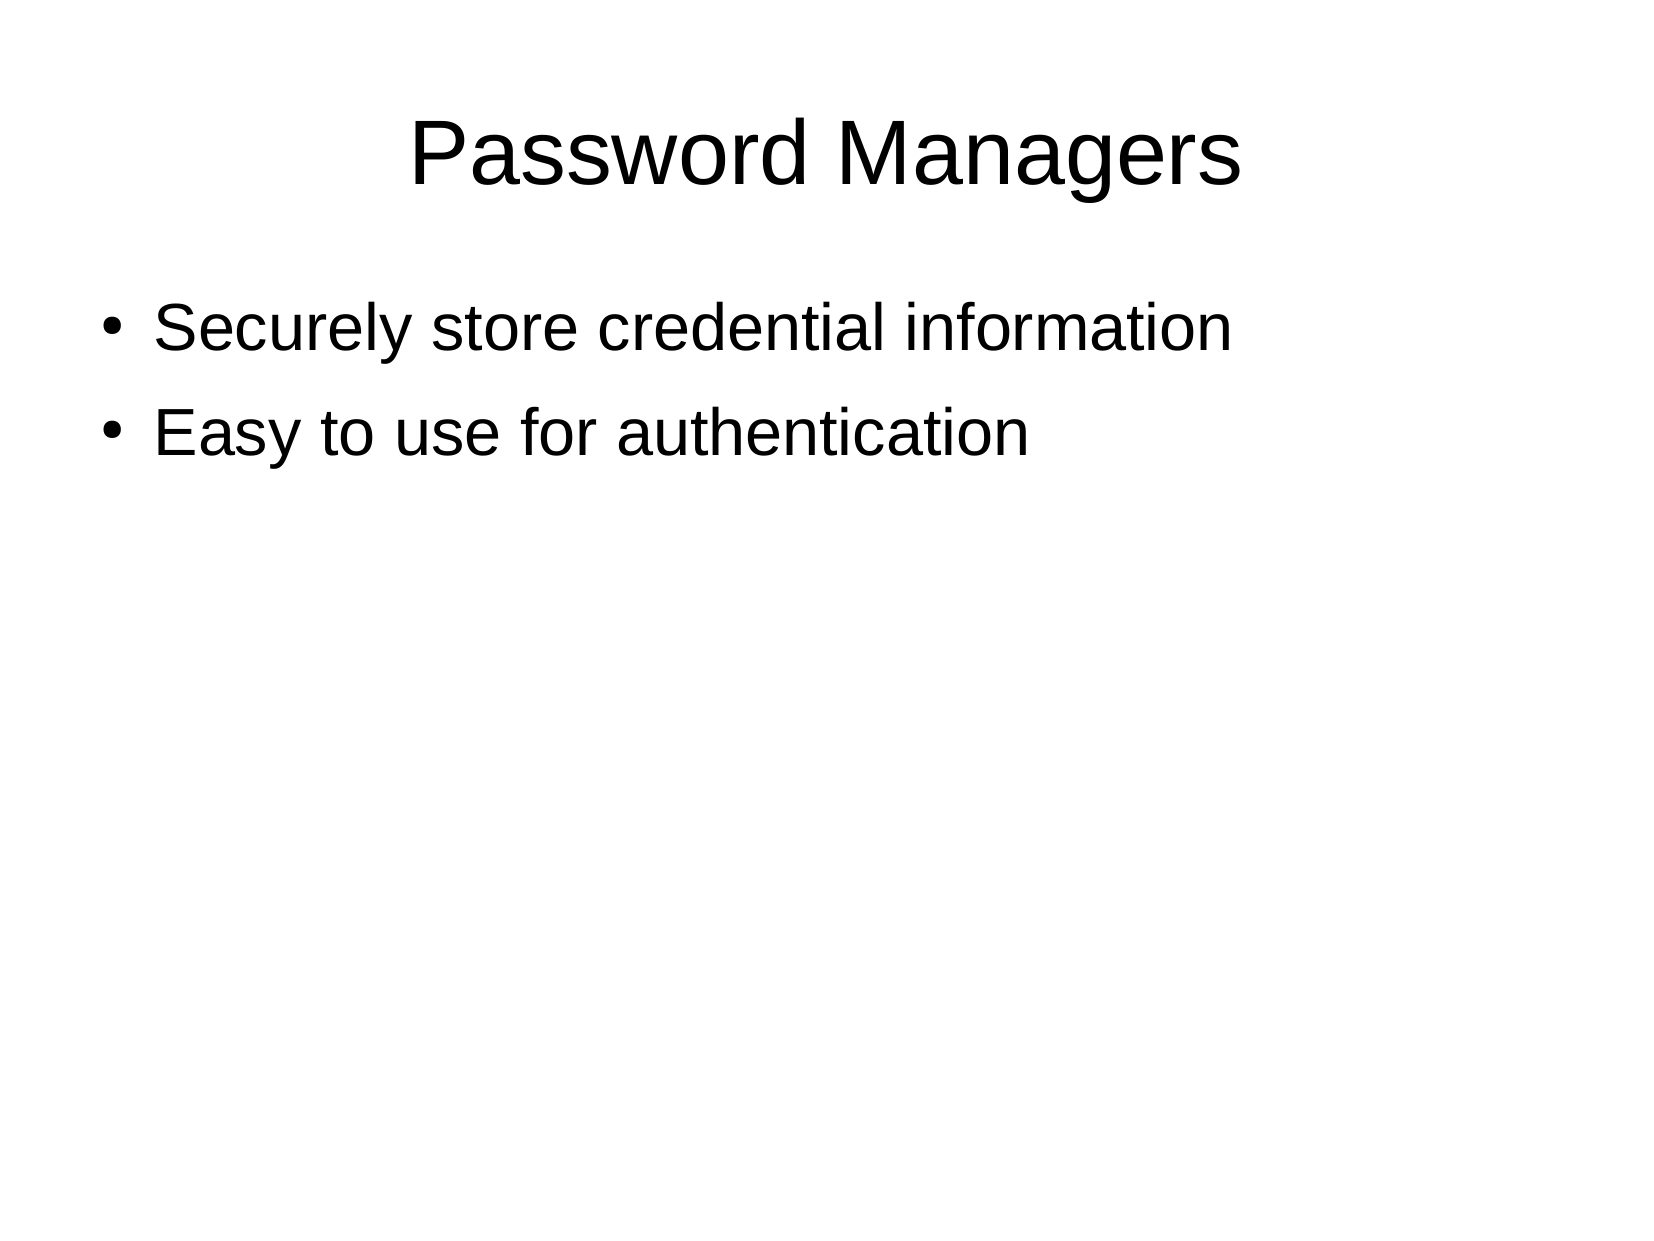

# Password Managers
Securely store credential information
Easy to use for authentication